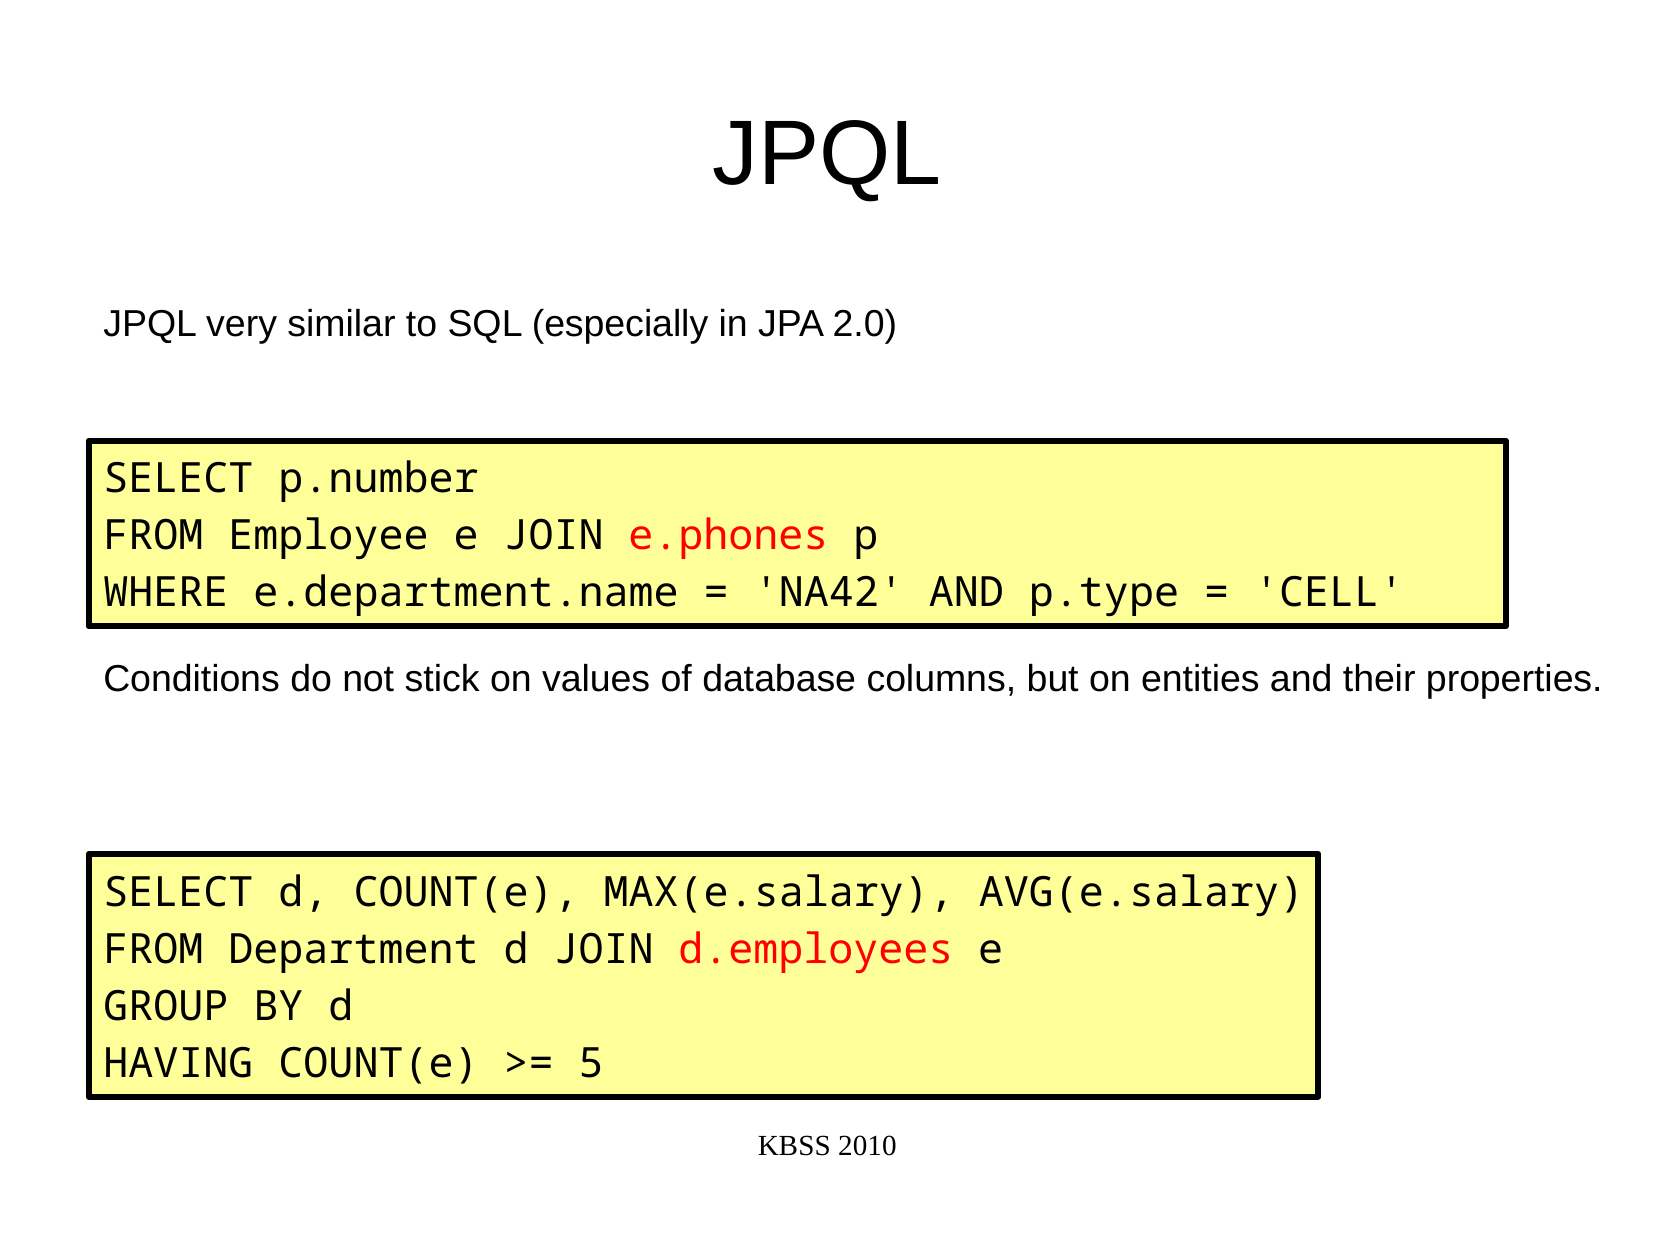

# JPQL
JPQL very similar to SQL (especially in JPA 2.0)
SELECT p.number
FROM Employee e JOIN e.phones p
WHERE e.department.name = 'NA42' AND p.type = 'CELL'
Conditions do not stick on values of database columns, but on entities and their properties.
SELECT d, COUNT(e), MAX(e.salary), AVG(e.salary)
FROM Department d JOIN d.employees e
GROUP BY d
HAVING COUNT(e) >= 5
KBSS 2010